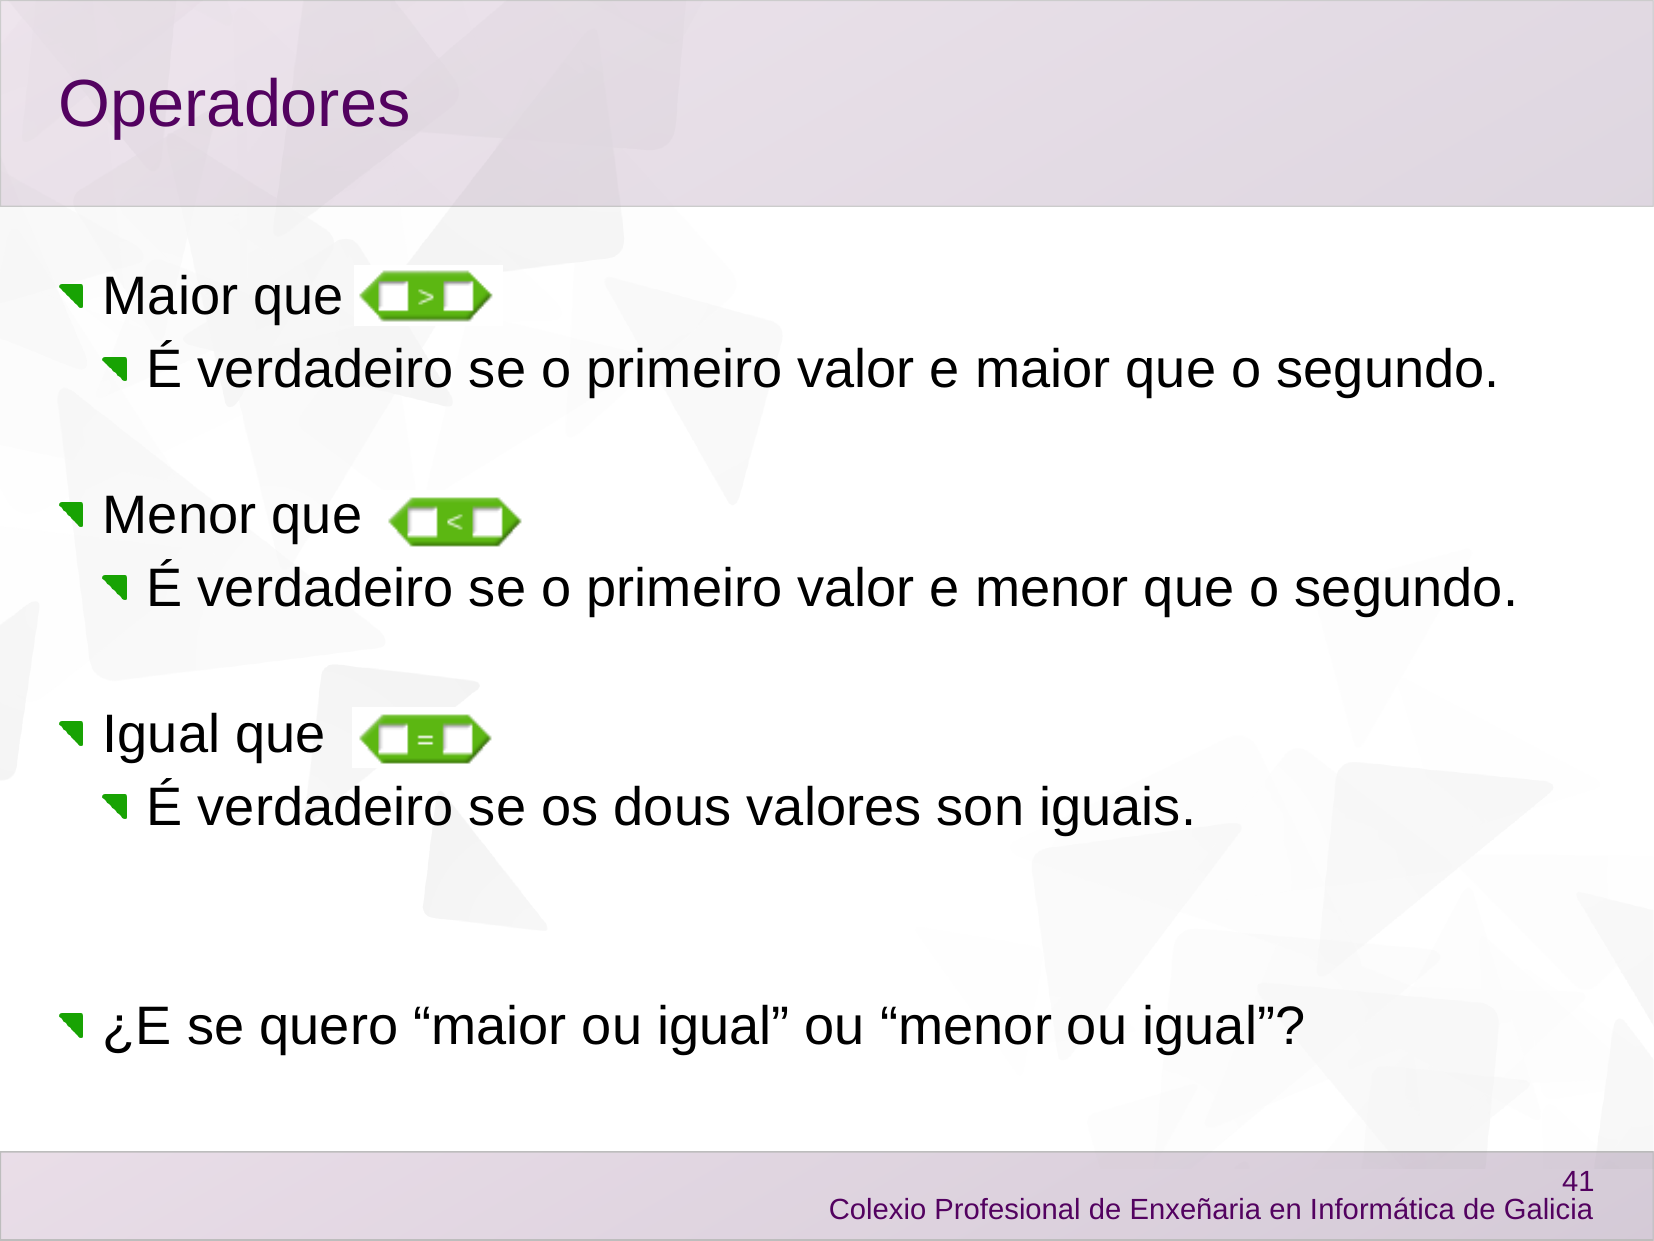

# Operadores
Maior que
É verdadeiro se o primeiro valor e maior que o segundo.
Menor que
É verdadeiro se o primeiro valor e menor que o segundo.
Igual que
É verdadeiro se os dous valores son iguais.
¿E se quero “maior ou igual” ou “menor ou igual”?
41
Colexio Profesional de Enxeñaria en Informática de Galicia